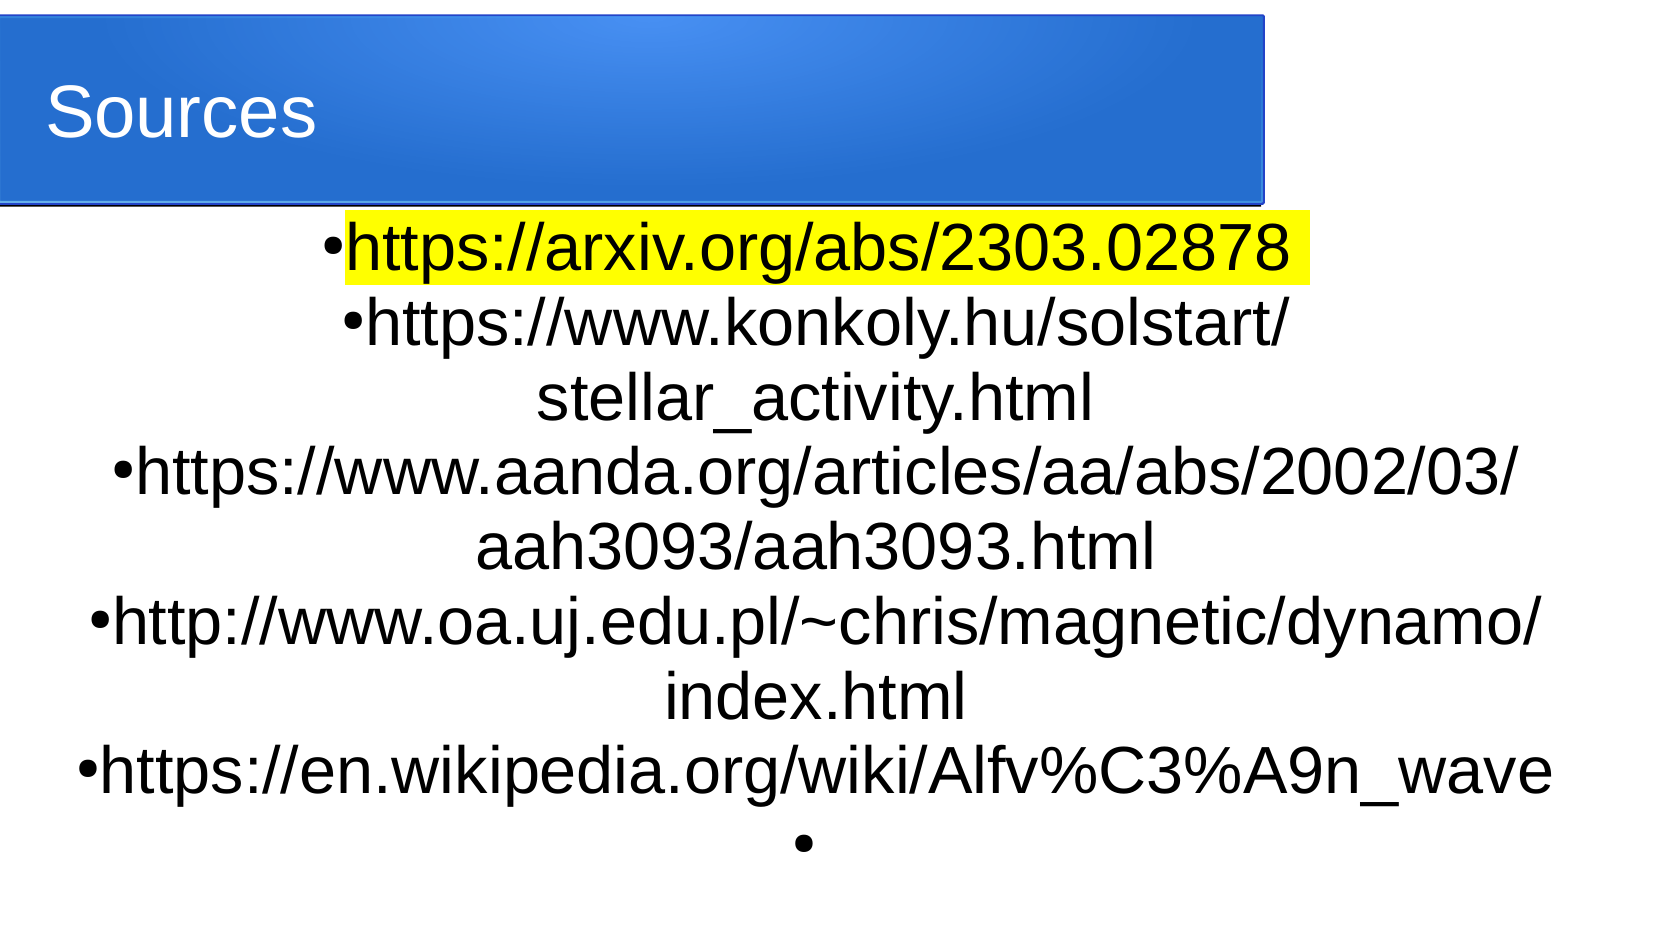

# Sources
https://arxiv.org/abs/2303.02878
https://www.konkoly.hu/solstart/stellar_activity.html
https://www.aanda.org/articles/aa/abs/2002/03/aah3093/aah3093.html
http://www.oa.uj.edu.pl/~chris/magnetic/dynamo/index.html
https://en.wikipedia.org/wiki/Alfv%C3%A9n_wave